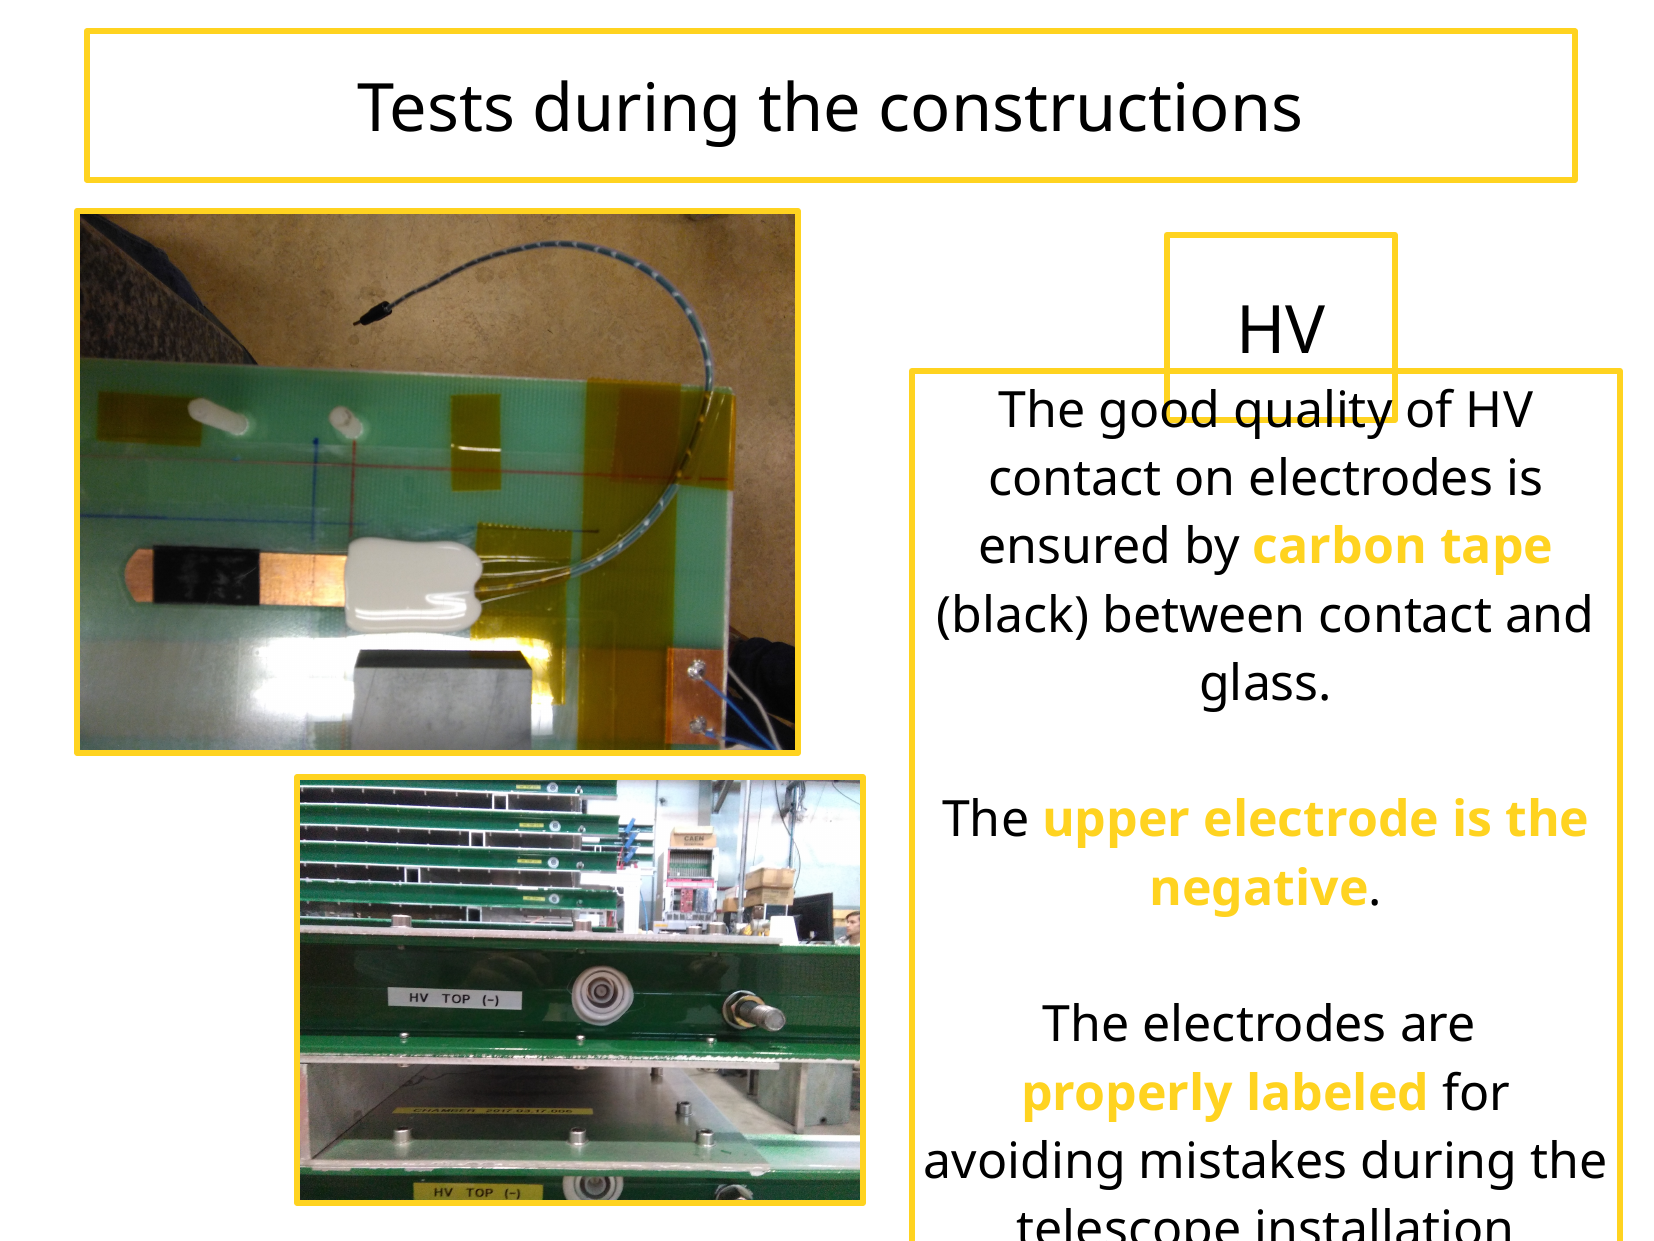

# Tests during the constructions
HV
The good quality of HV contact on electrodes is ensured by carbon tape (black) between contact and glass.
The upper electrode is the negative.
The electrodes are
properly labeled for avoiding mistakes during the telescope installation